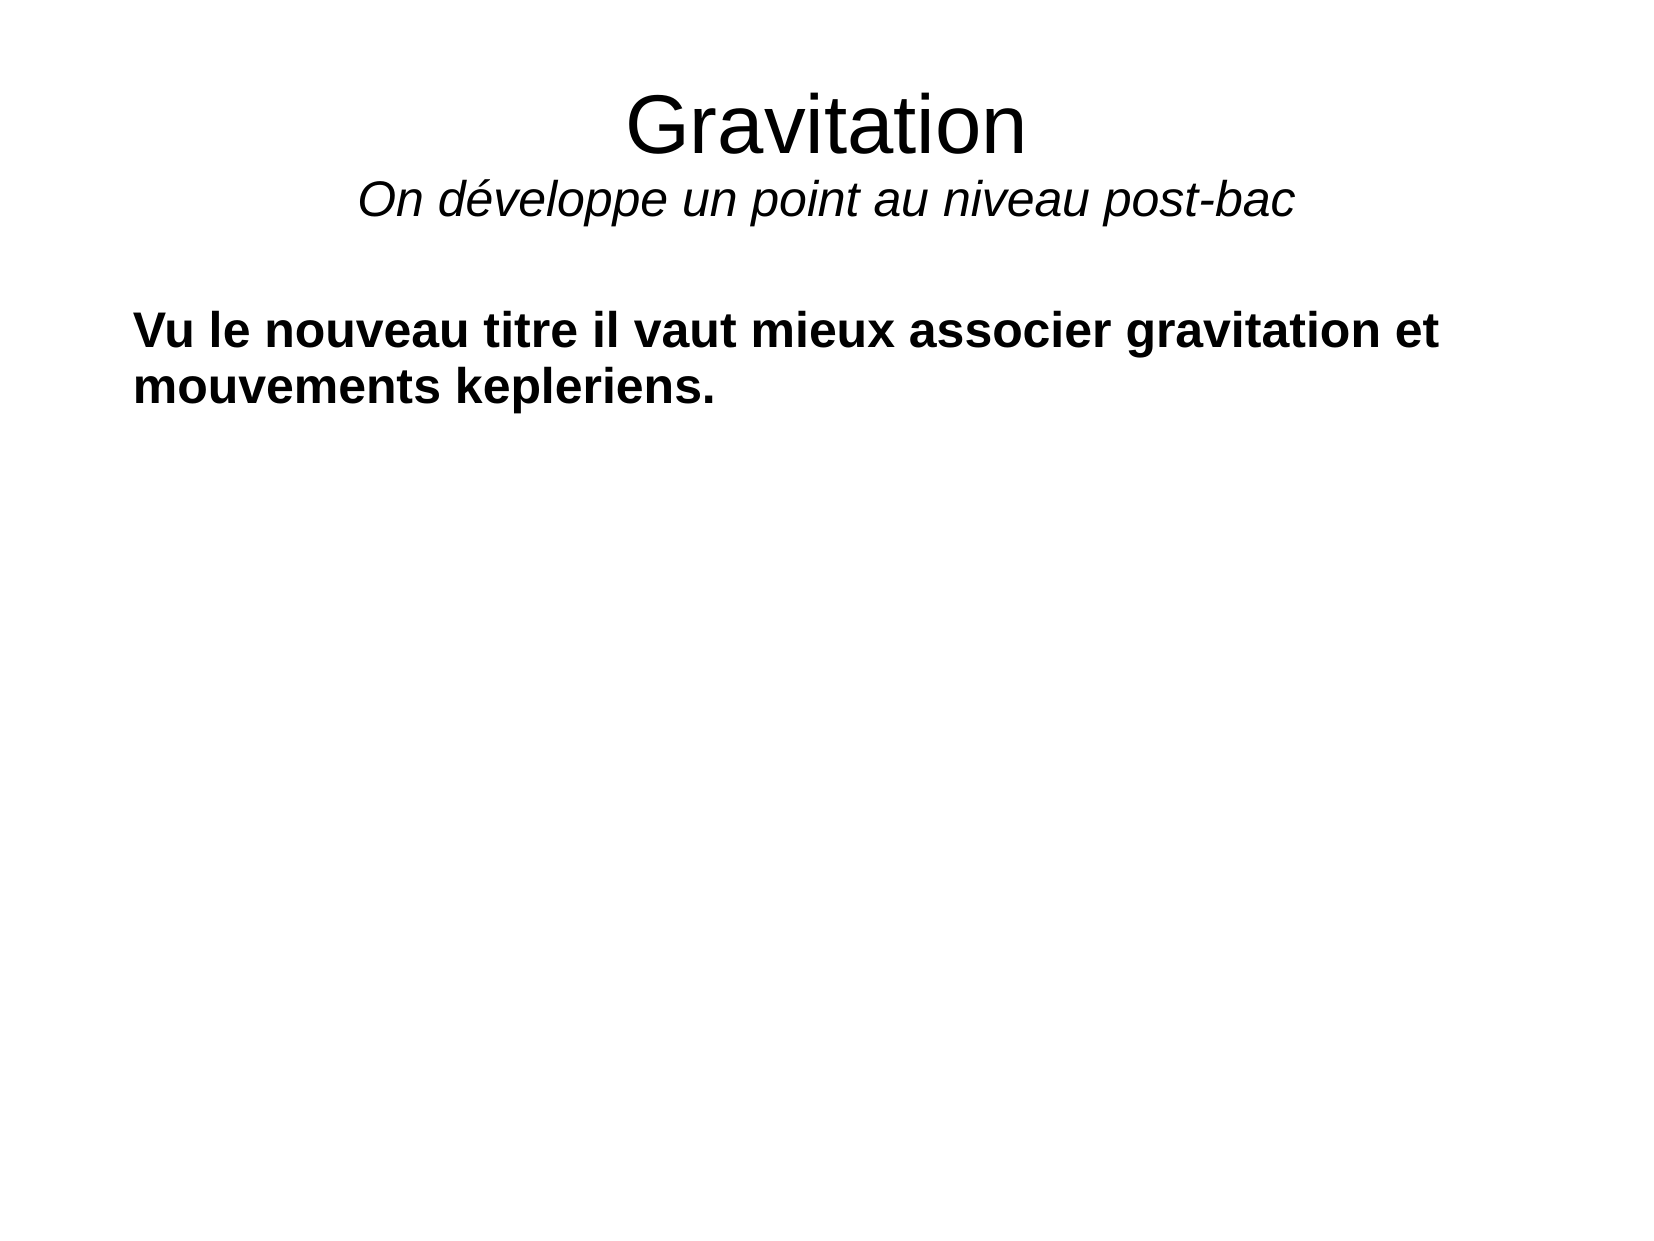

# Gravitation On développe un point au niveau post-bac
Vu le nouveau titre il vaut mieux associer gravitation et mouvements kepleriens.